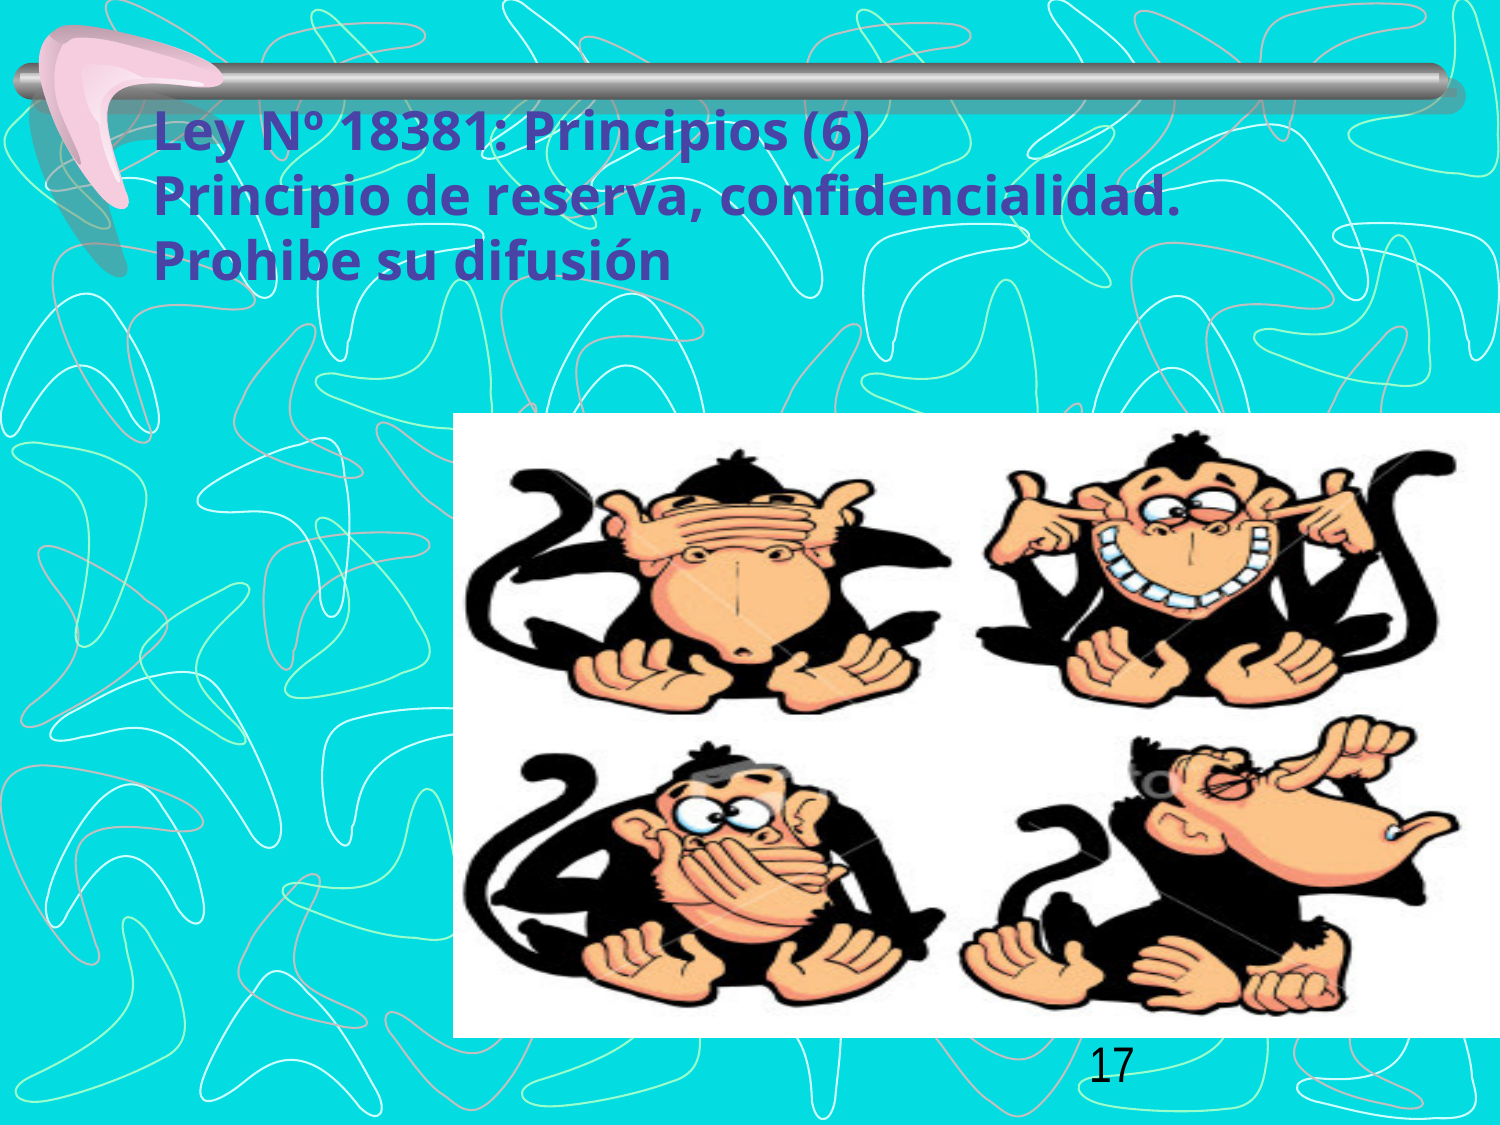

# Ley Nº 18381: Principios (6) Principio de reserva, confidencialidad. Prohibe su difusión
17